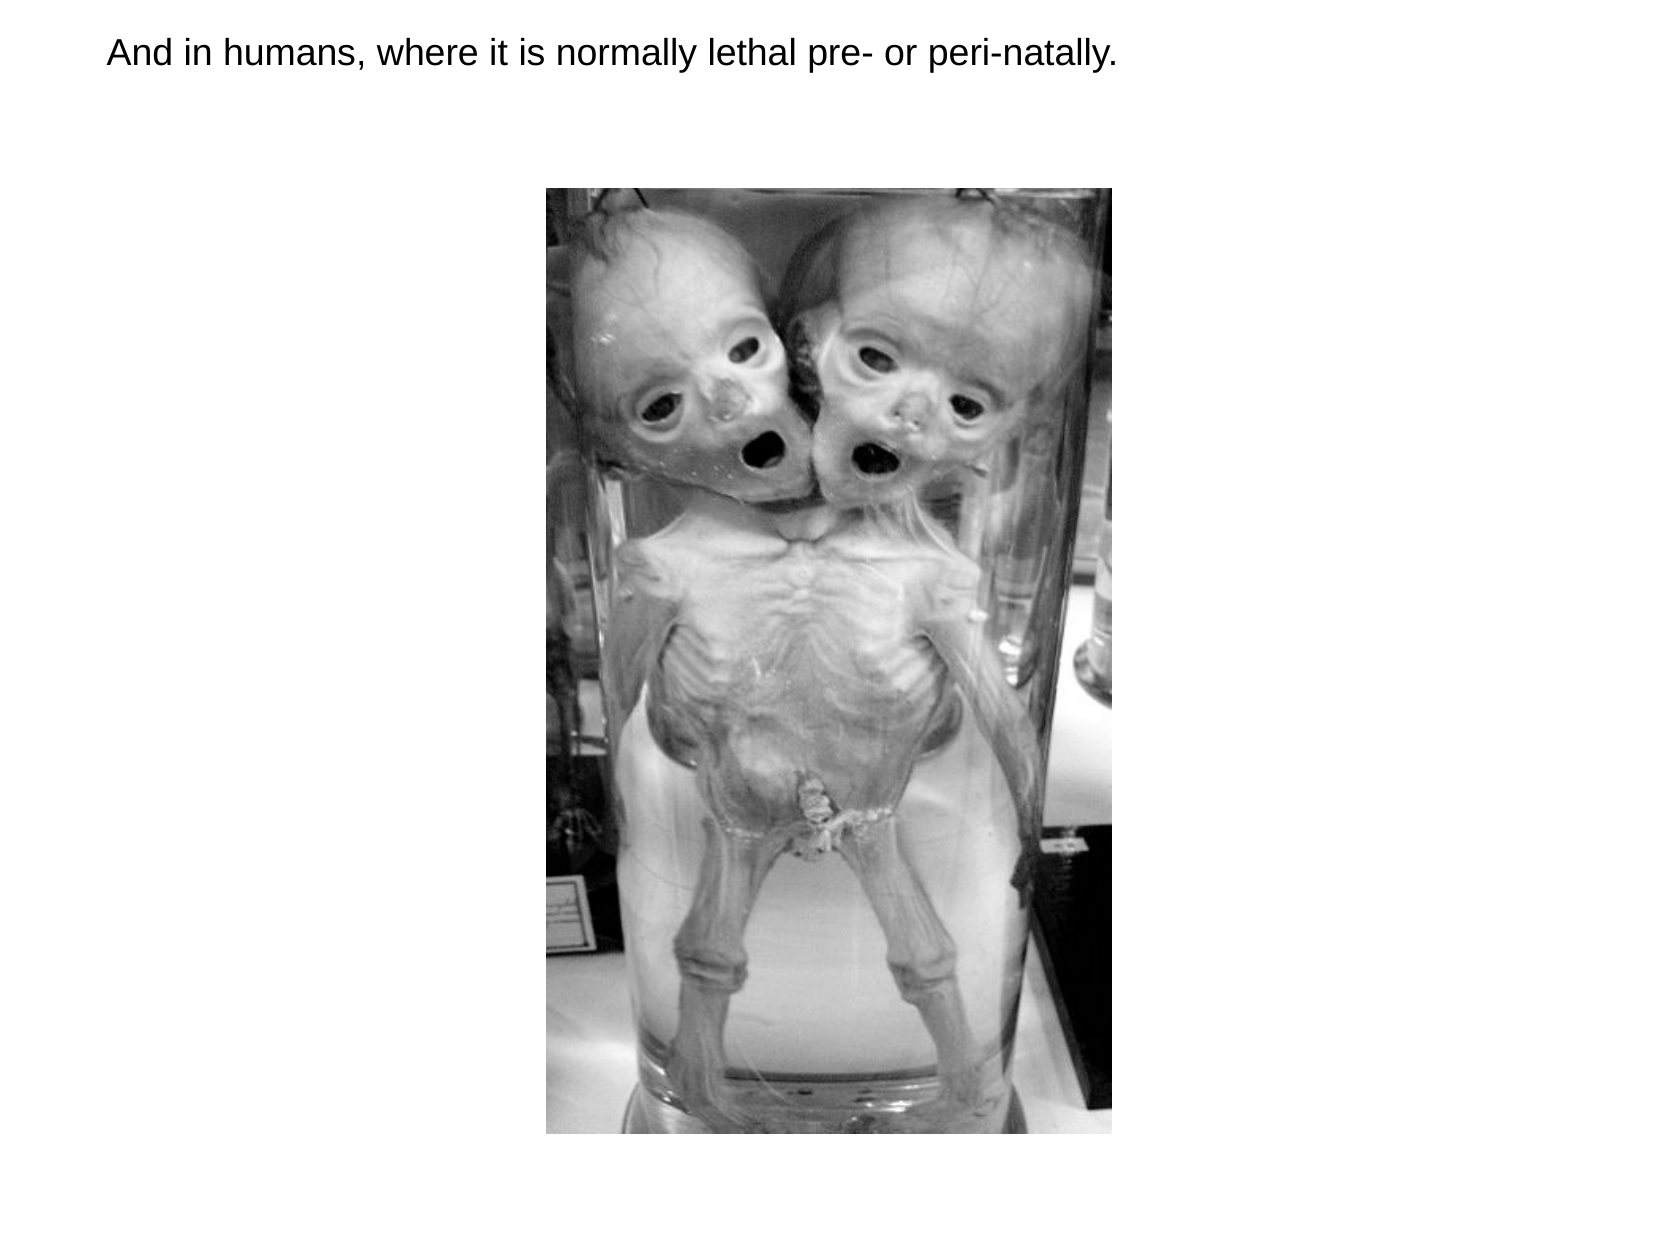

And in humans, where it is normally lethal pre- or peri-natally.